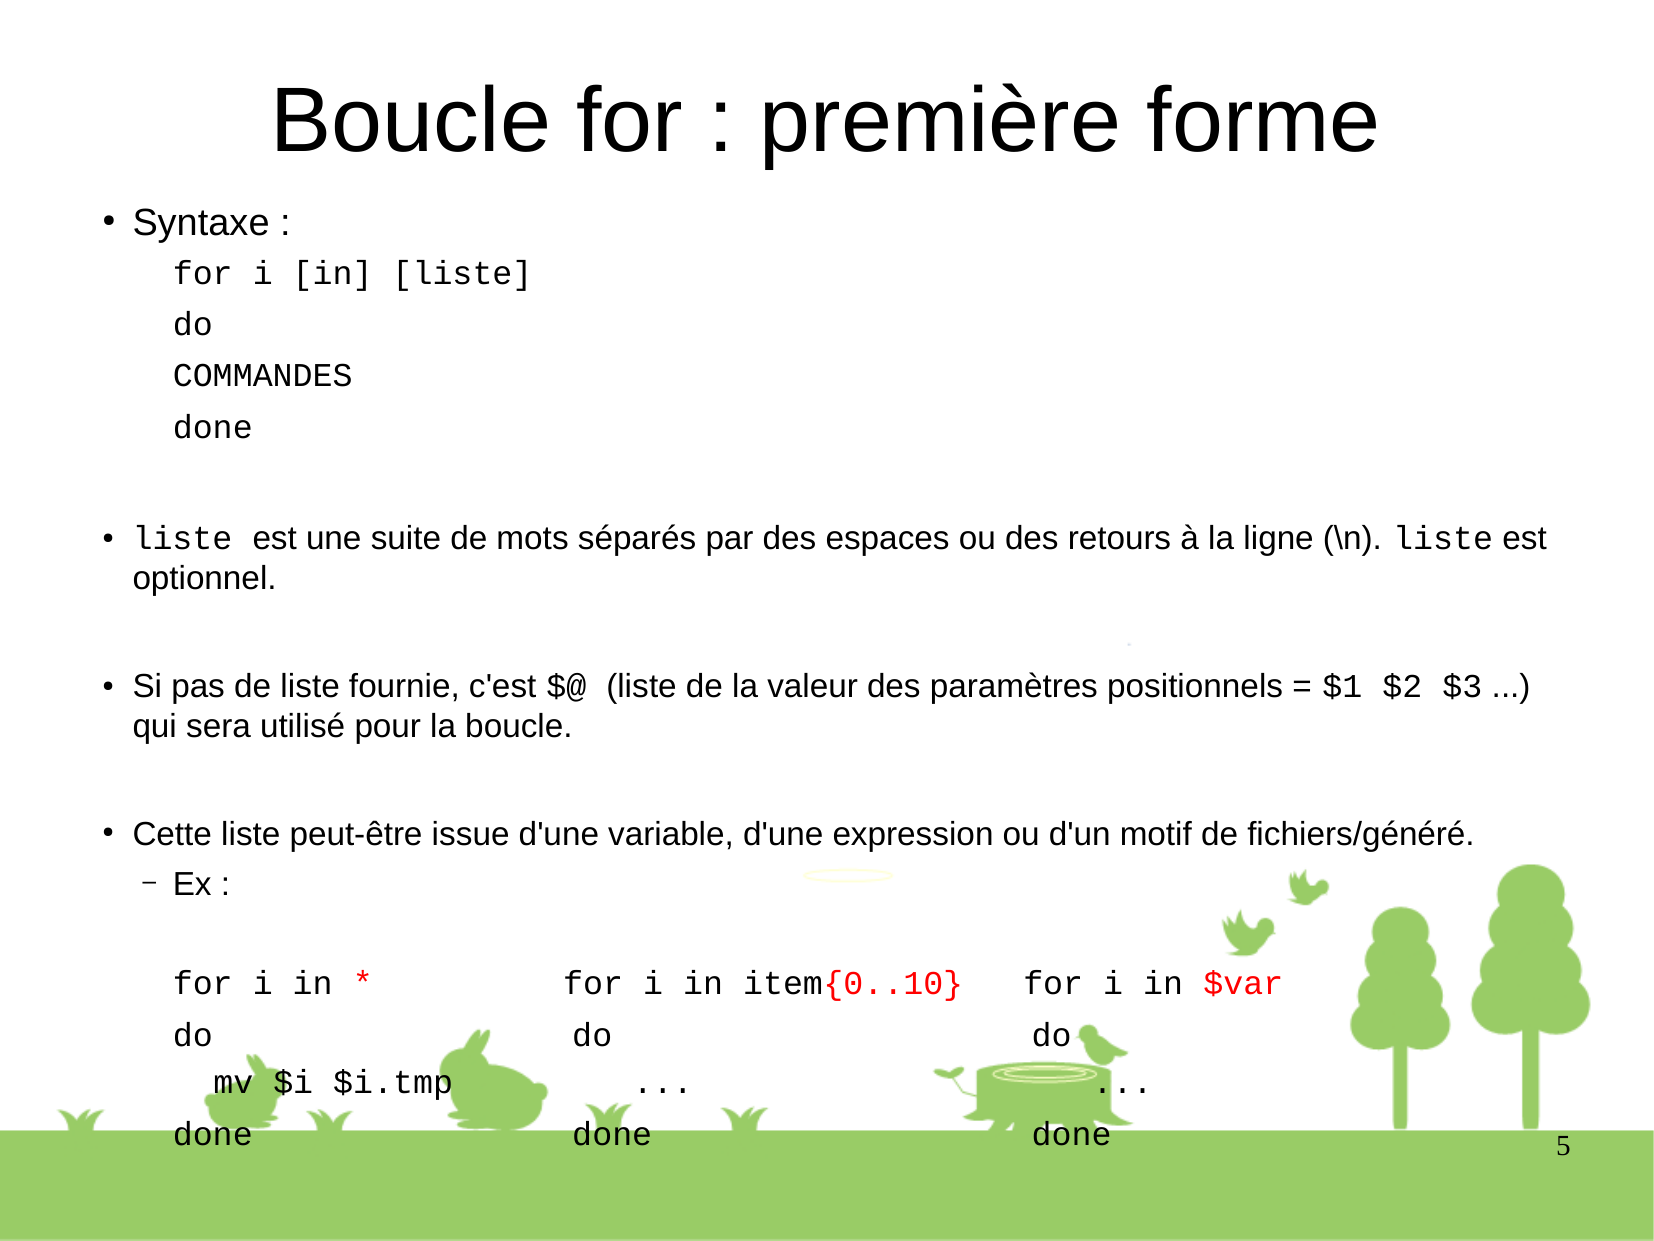

# Boucle for : première forme
Syntaxe :
for i [in] [liste]
do
COMMANDES
done
liste est une suite de mots séparés par des espaces ou des retours à la ligne (\n). liste est optionnel.
Si pas de liste fournie, c'est $@ (liste de la valeur des paramètres positionnels = $1 $2 $3 ...) qui sera utilisé pour la boucle.
Cette liste peut-être issue d'une variable, d'une expression ou d'un motif de fichiers/généré.
Ex :
for i in *					 for i in item{0..10} for i in $var
do do do
mv $i $i.tmp ... ...
done done done
5